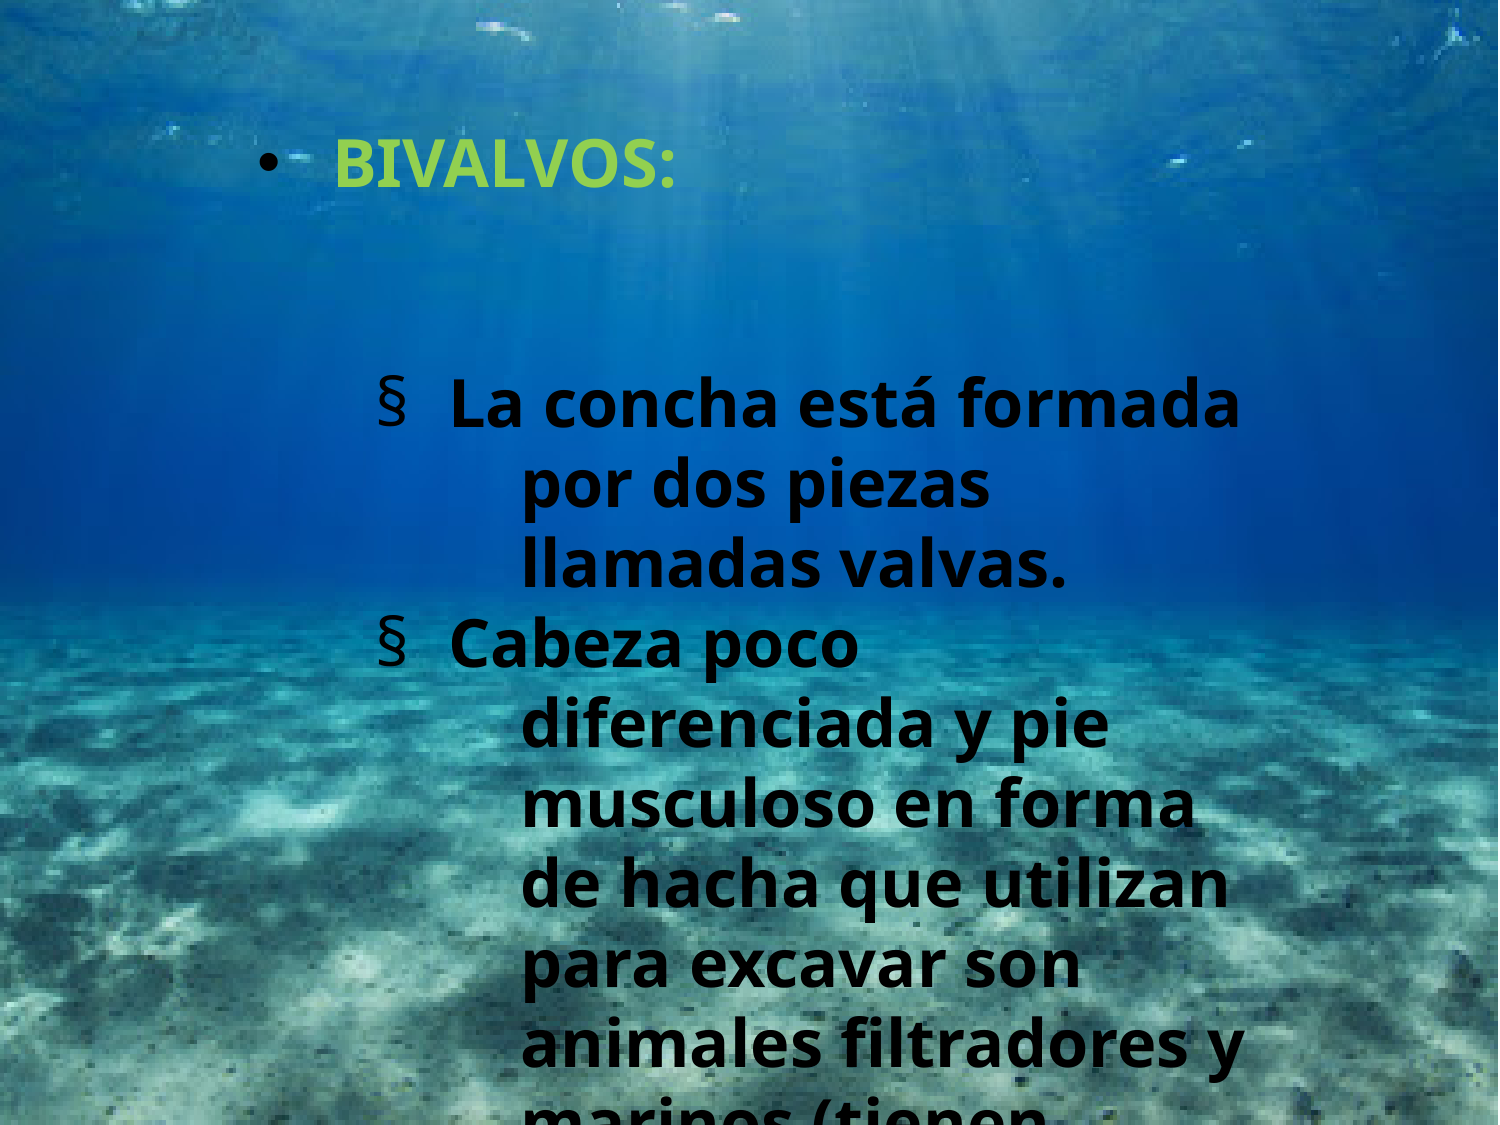

BIVALVOS:
La concha está formada por dos piezas llamadas valvas.
Cabeza poco diferenciada y pie musculoso en forma de hacha que utilizan para excavar son animales filtradores y marinos (tienen branquias).